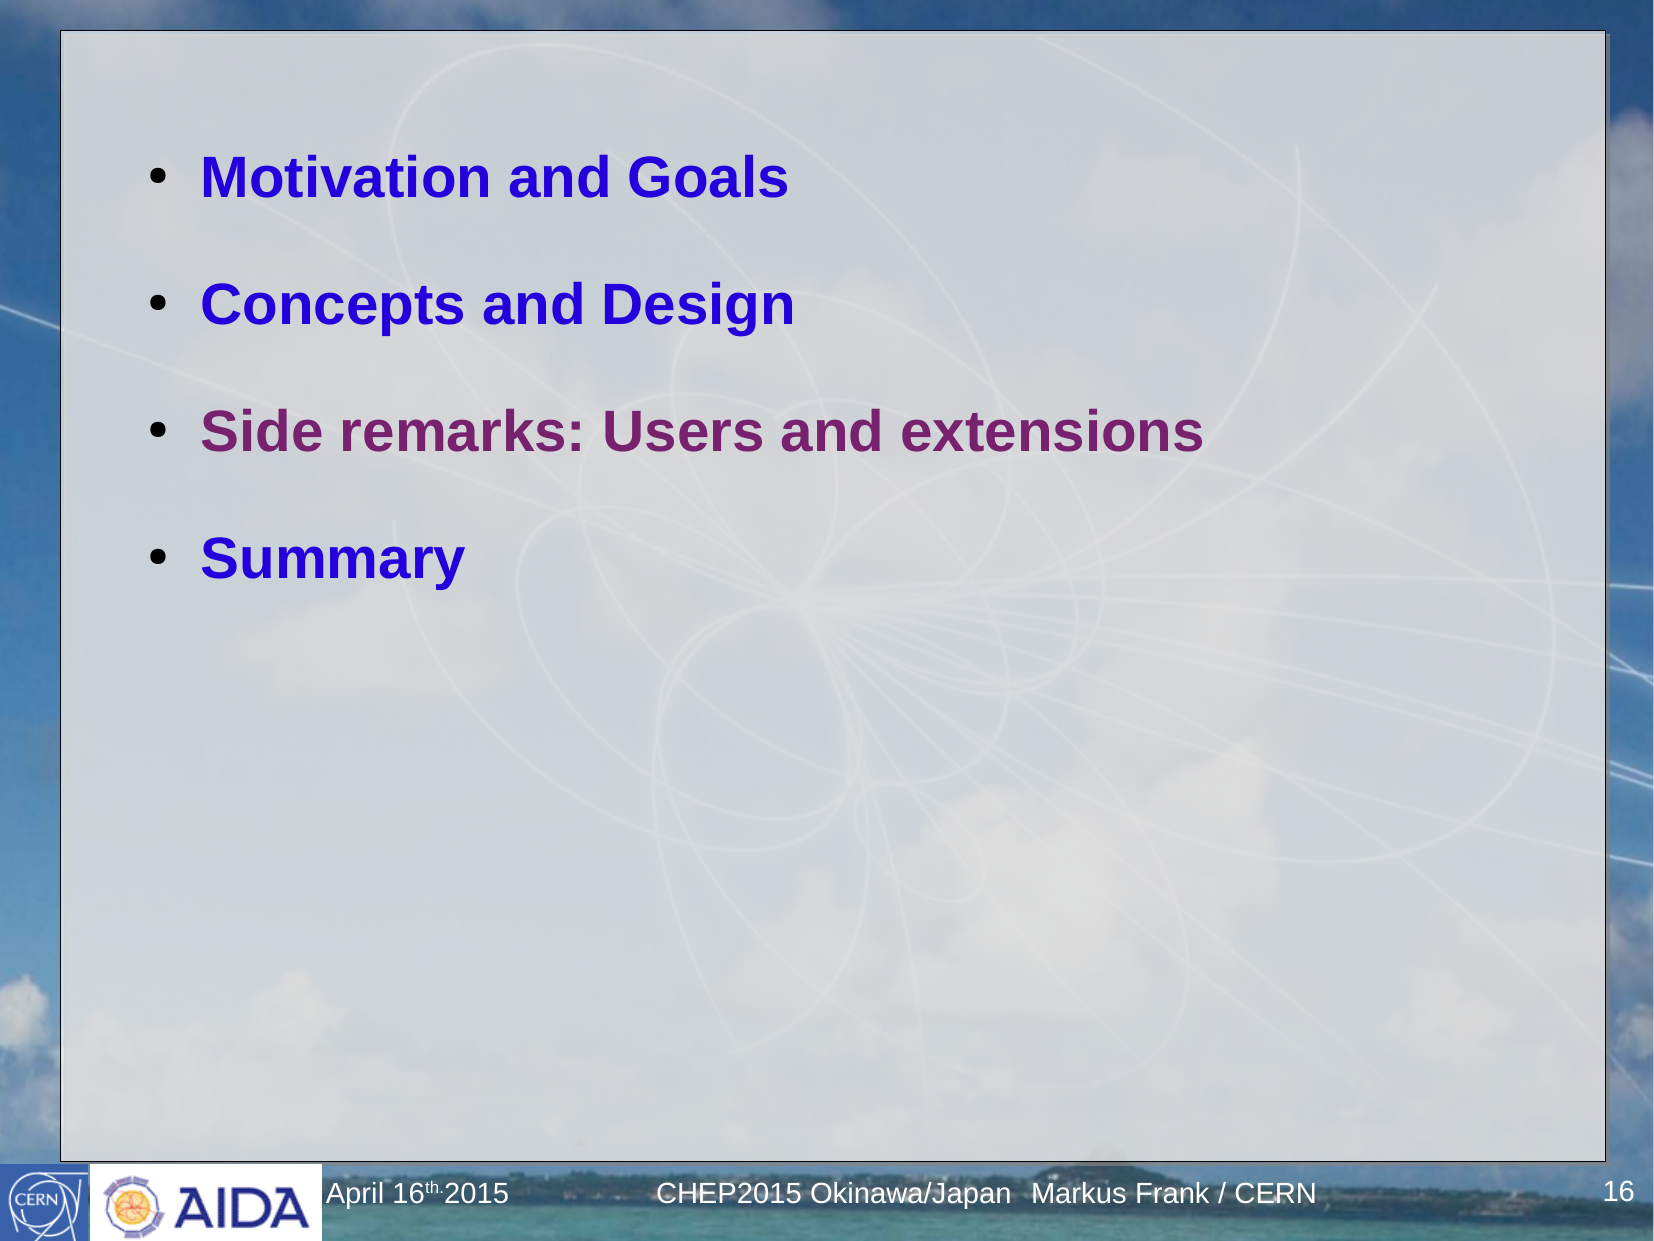

# Motivation and Goals
Concepts and Design
Side remarks: Users and extensions
Summary
16
February, 4th. 2014
CLIC Workshop at CERN, Markus Frank / CERN